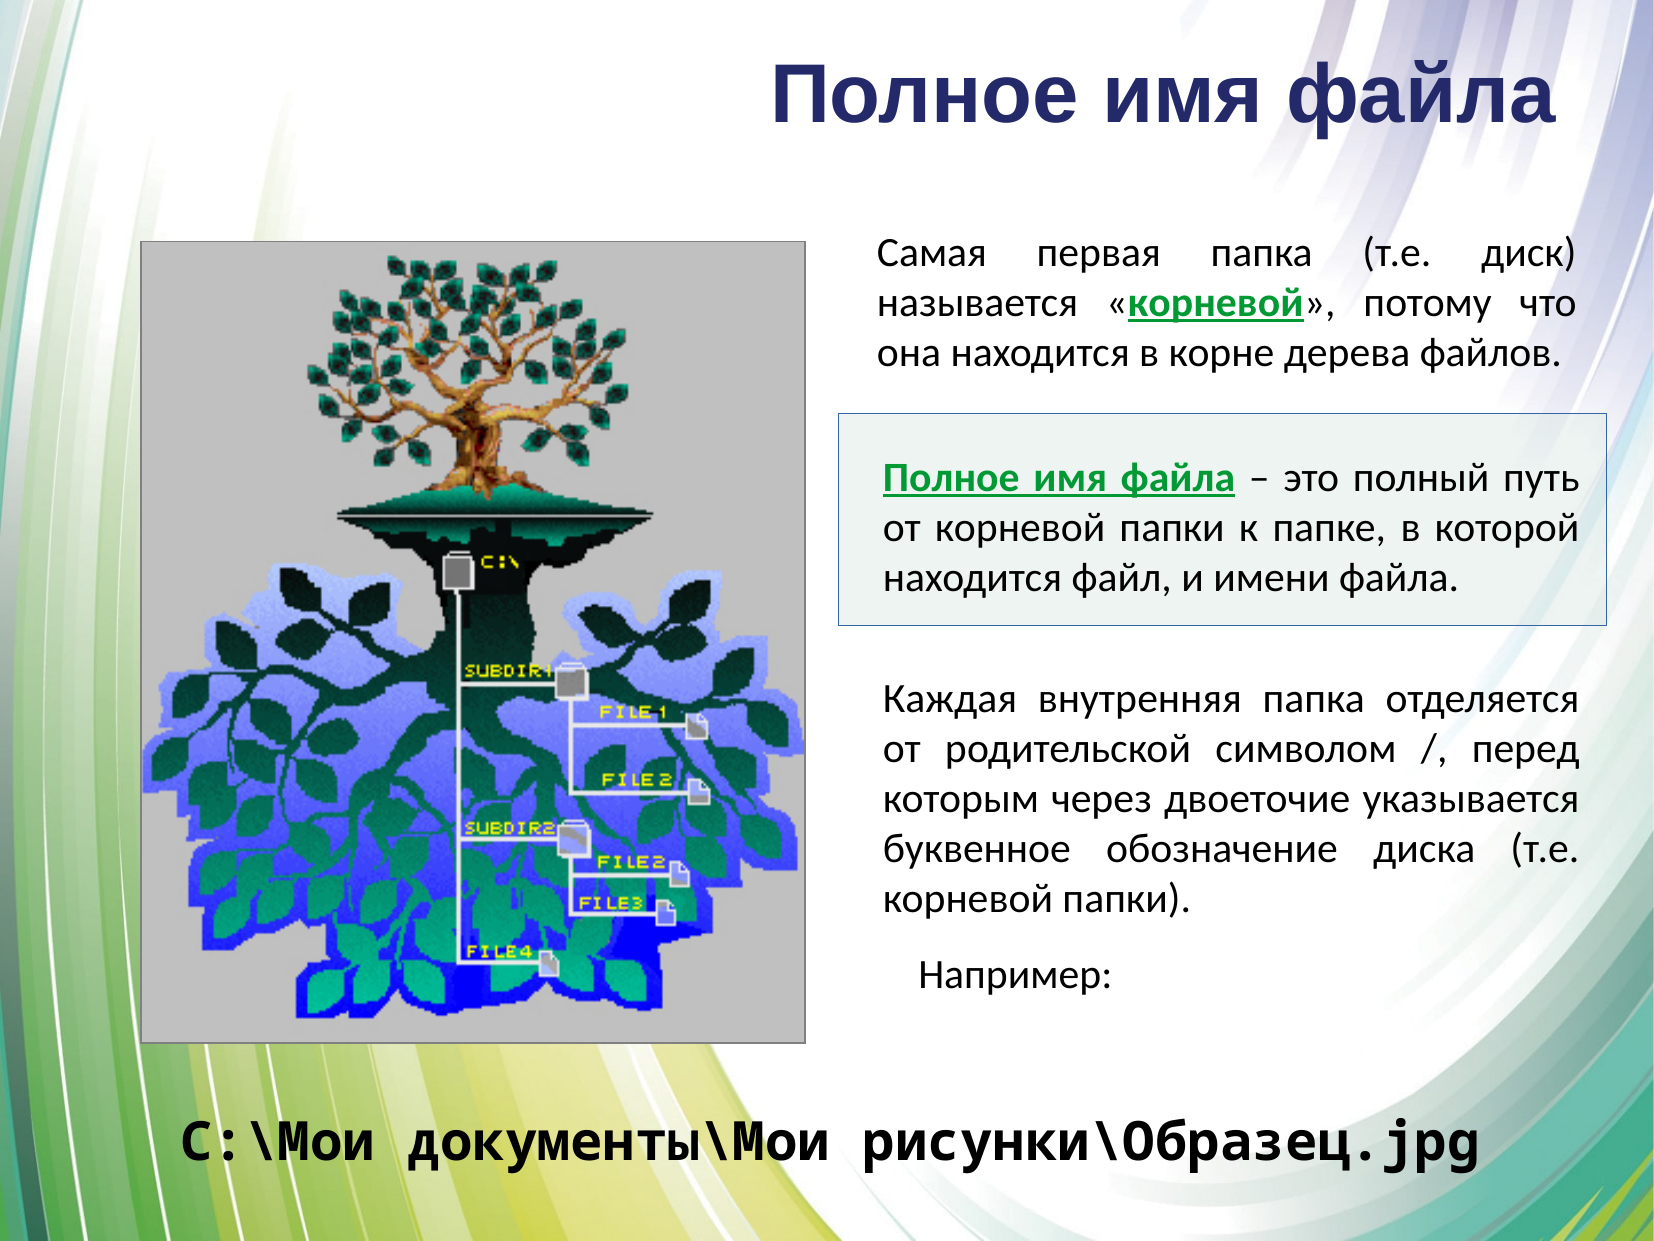

Полное имя файла
Самая первая папка (т.е. диск) называется «корневой», потому что она находится в корне дерева файлов.
Полное имя файла – это полный путь от корневой папки к папке, в которой находится файл, и имени файла.
Каждая внутренняя папка отделяется от родительской символом /, перед которым через двоеточие указывается буквенное обозначение диска (т.е. корневой папки).
Например:
C:\Мои документы\Мои рисунки\Образец.jpg